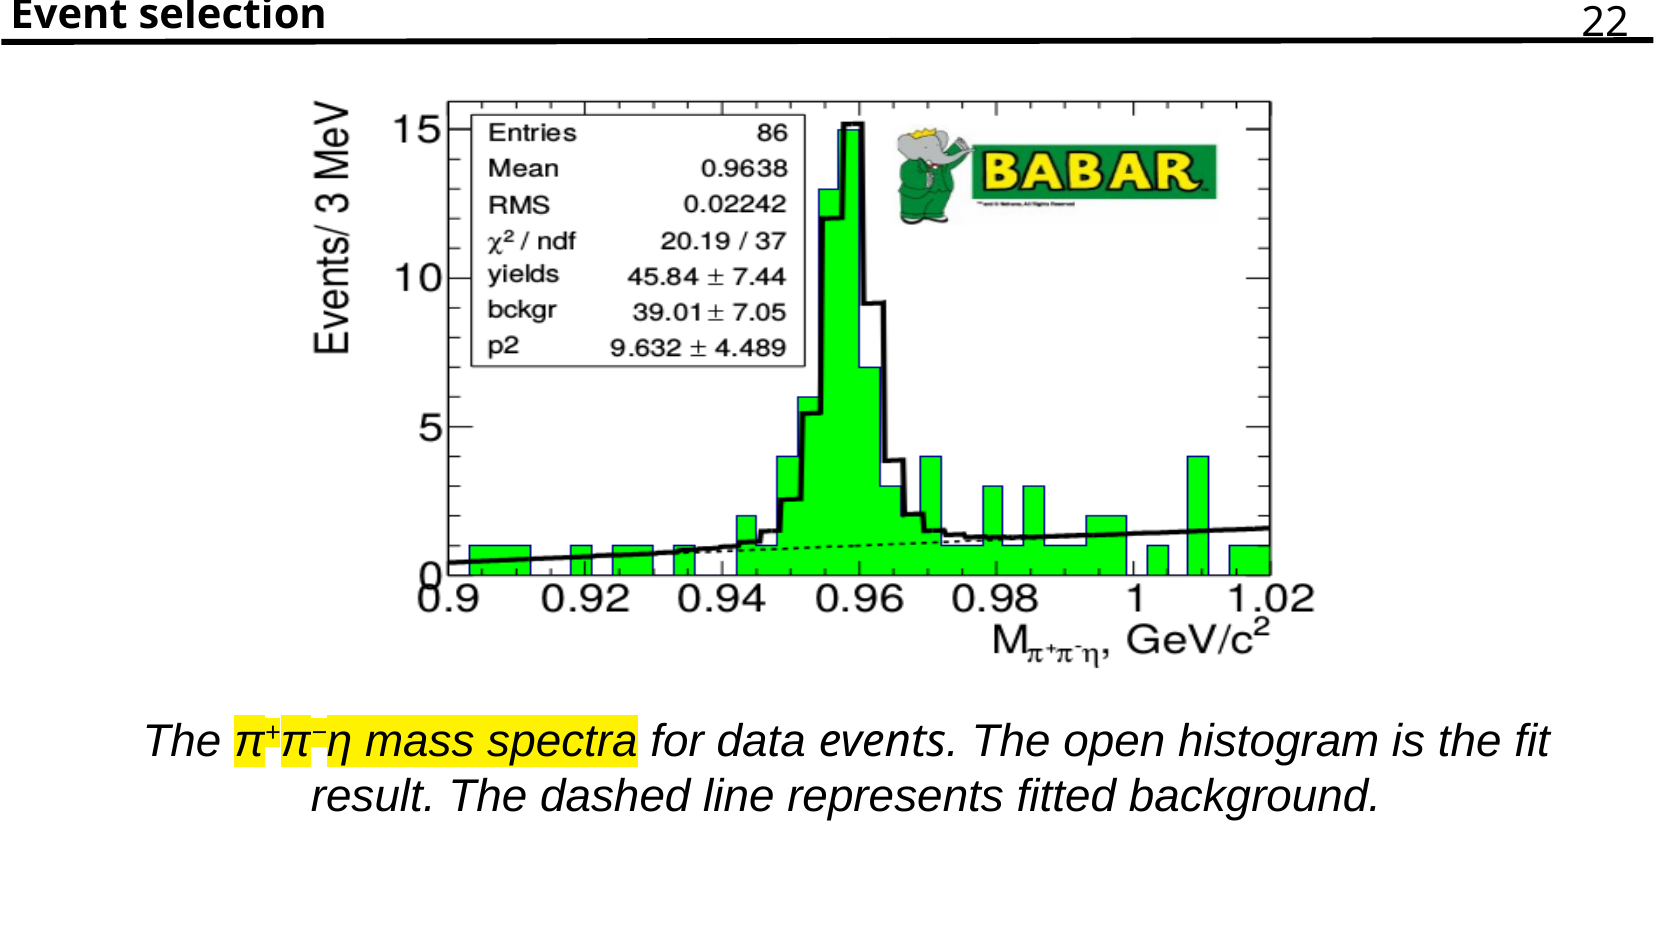

Event selection
22
The π+π−η mass spectra for data events. The open histogram is the fit result. The dashed line represents fitted background.